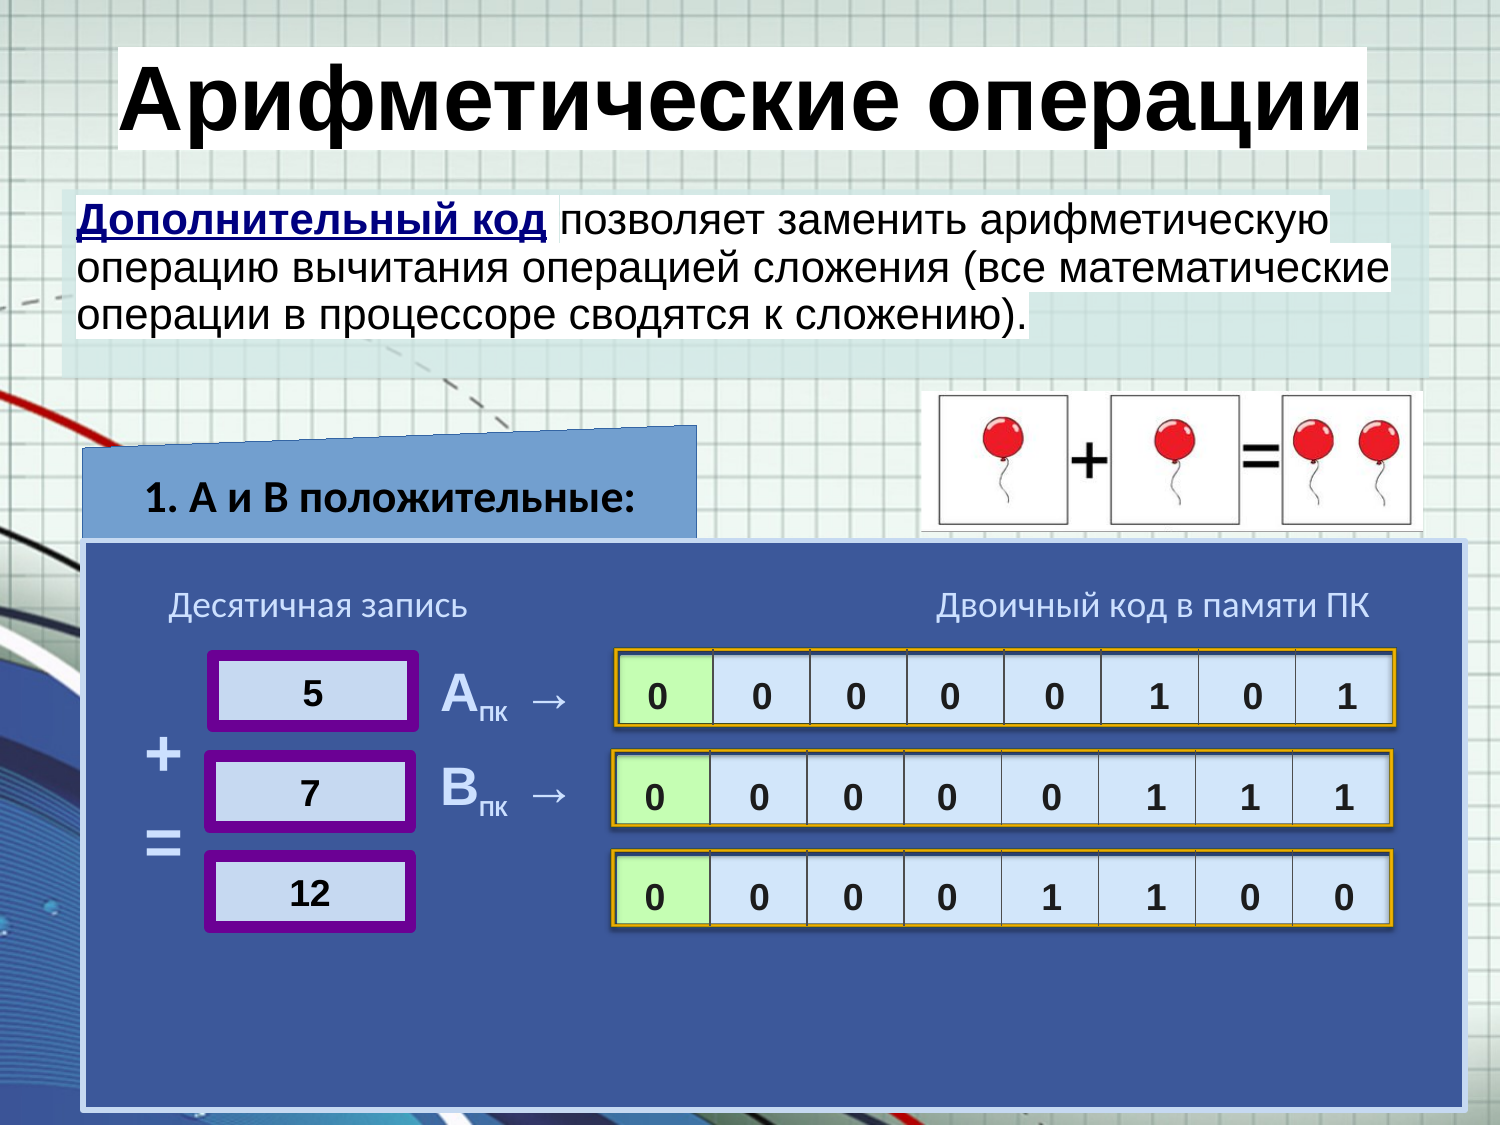

# Арифметические операции
Дополнительный код позволяет заменить арифметическую операцию вычитания операцией сложения (все математические операции в процессоре сводятся к сложению).
1. А и В положительные:
Десятичная запись
Двоичный код в памяти ПК
АПК →
5
0 0 0 0 0 1 0 1
+
ВПК →
7
0 0 0 0 0 1 1 1
=
12
0 0 0 0 1 1 0 0